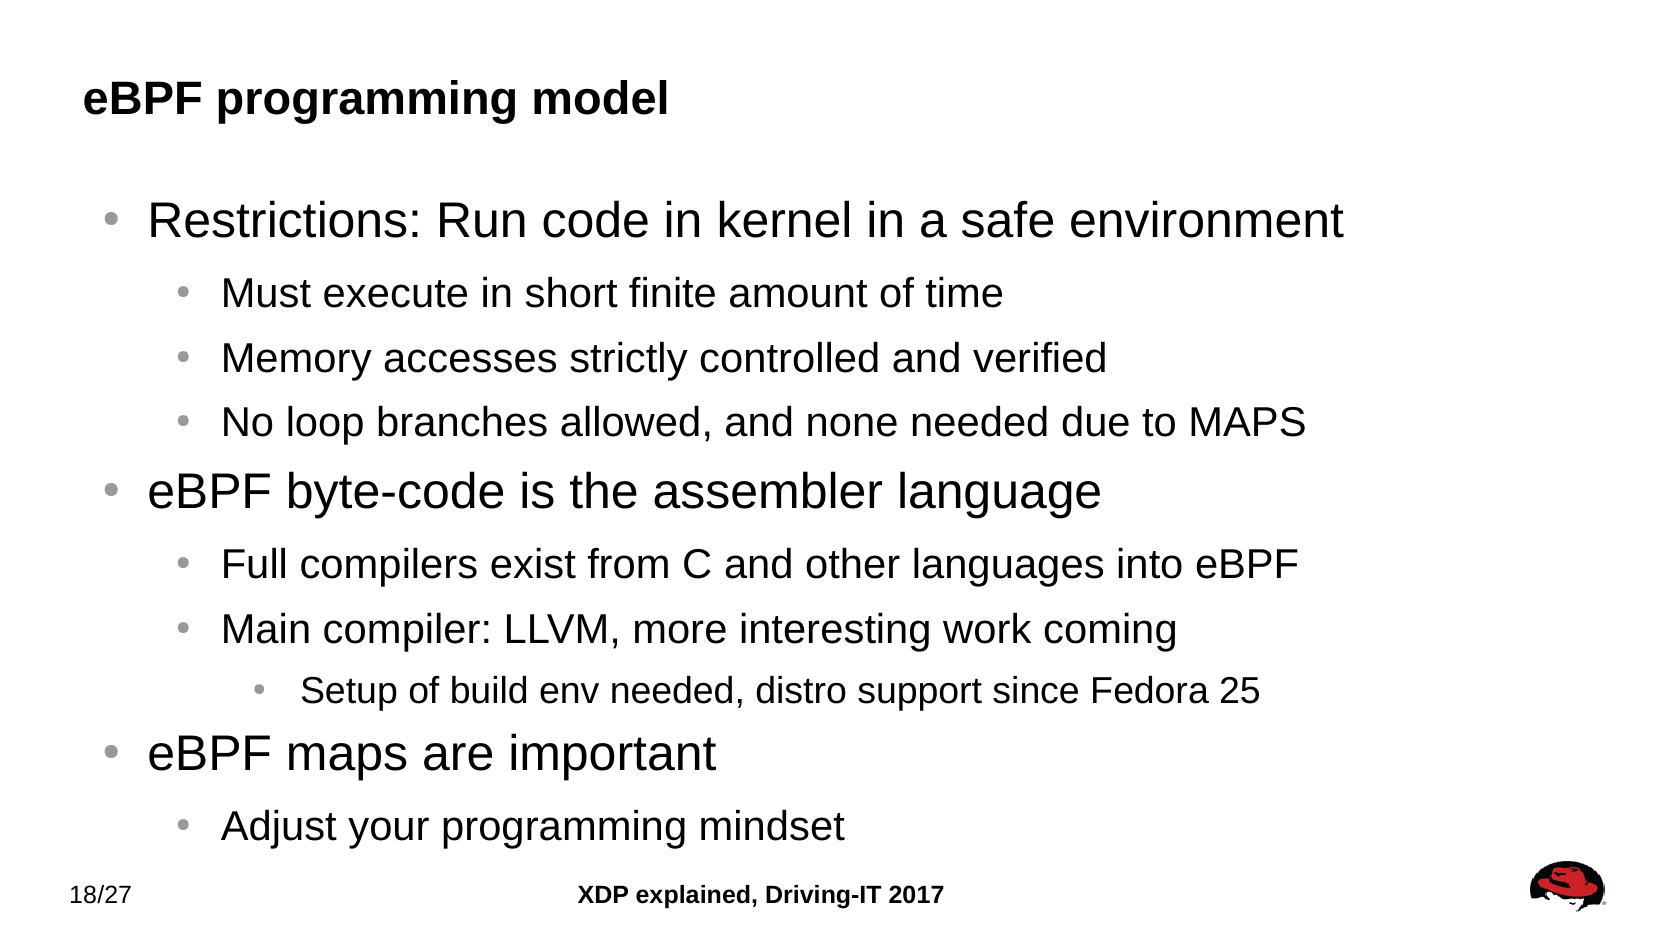

# eBPF programming model
Restrictions: Run code in kernel in a safe environment
Must execute in short finite amount of time
Memory accesses strictly controlled and verified
No loop branches allowed, and none needed due to MAPS
eBPF byte-code is the assembler language
Full compilers exist from C and other languages into eBPF
Main compiler: LLVM, more interesting work coming
Setup of build env needed, distro support since Fedora 25
eBPF maps are important
Adjust your programming mindset